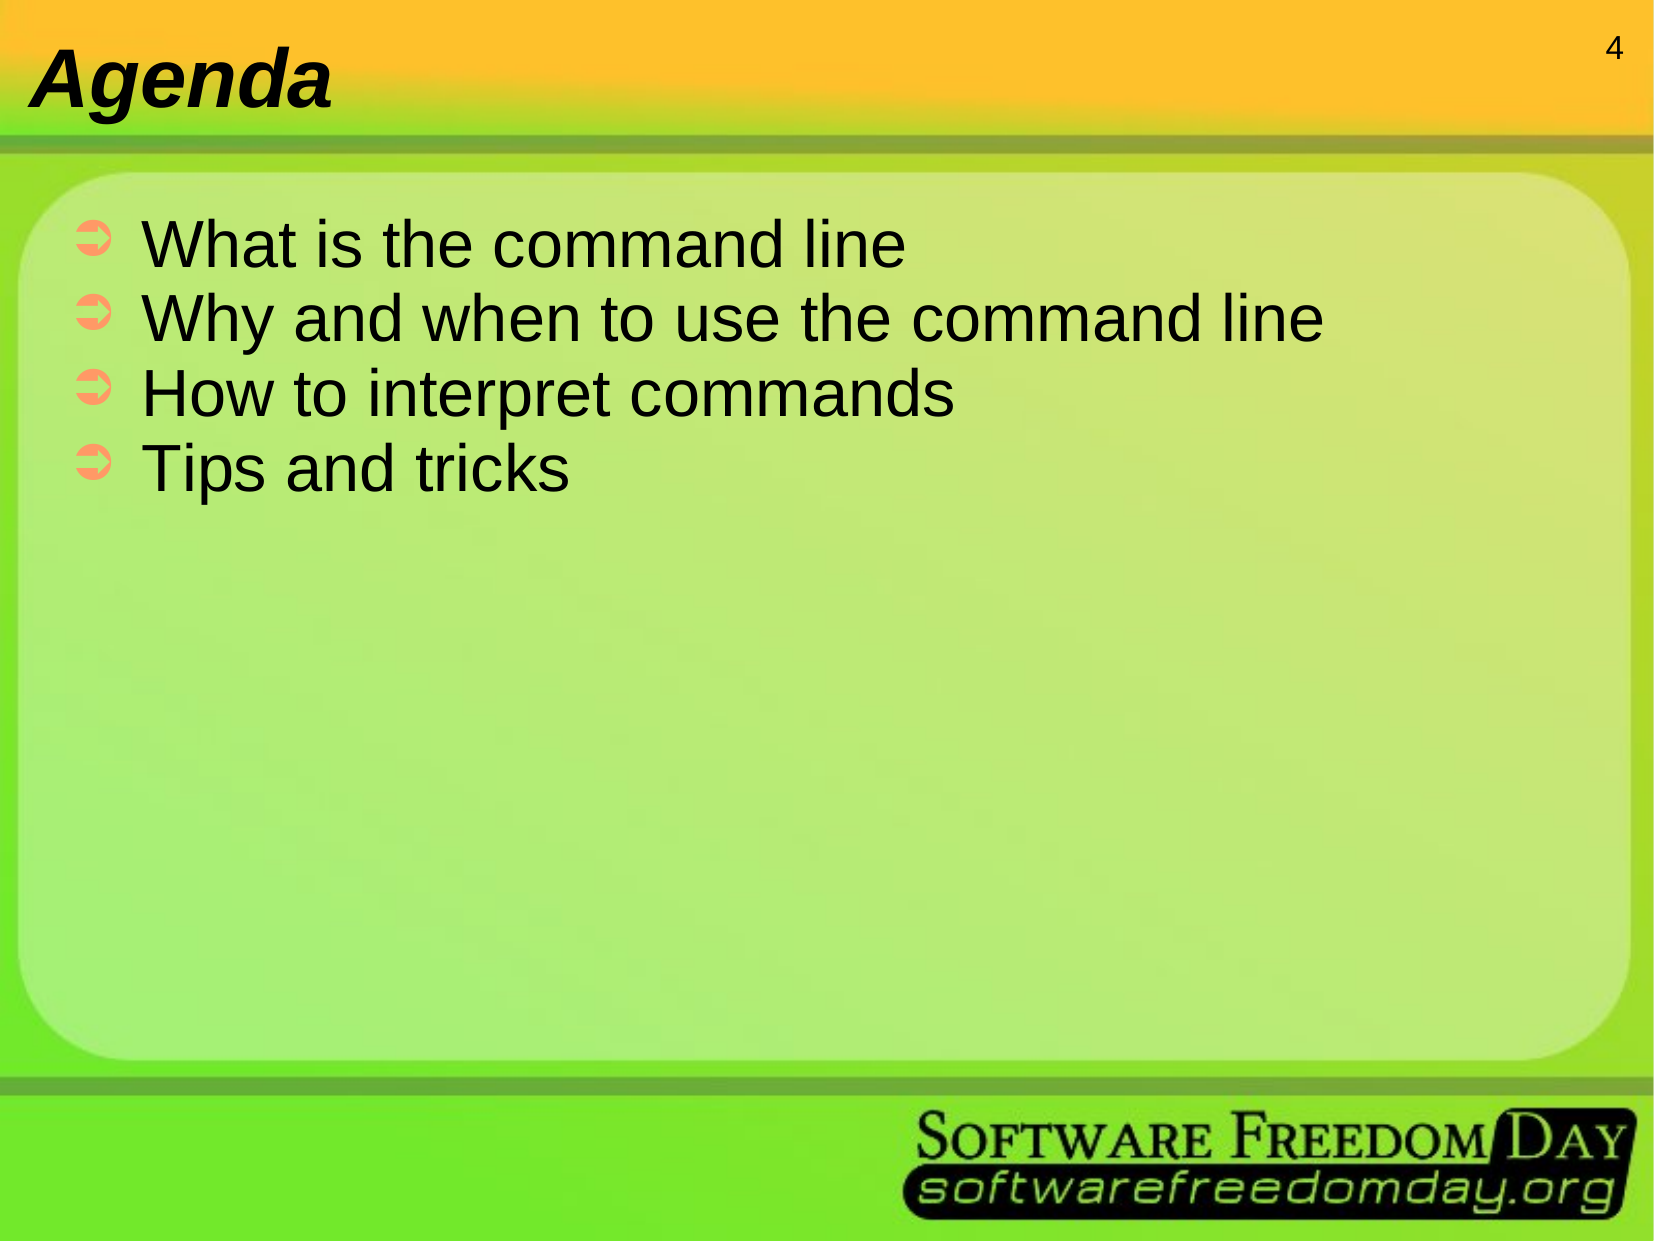

# Agenda
What is the command line
Why and when to use the command line
How to interpret commands
Tips and tricks